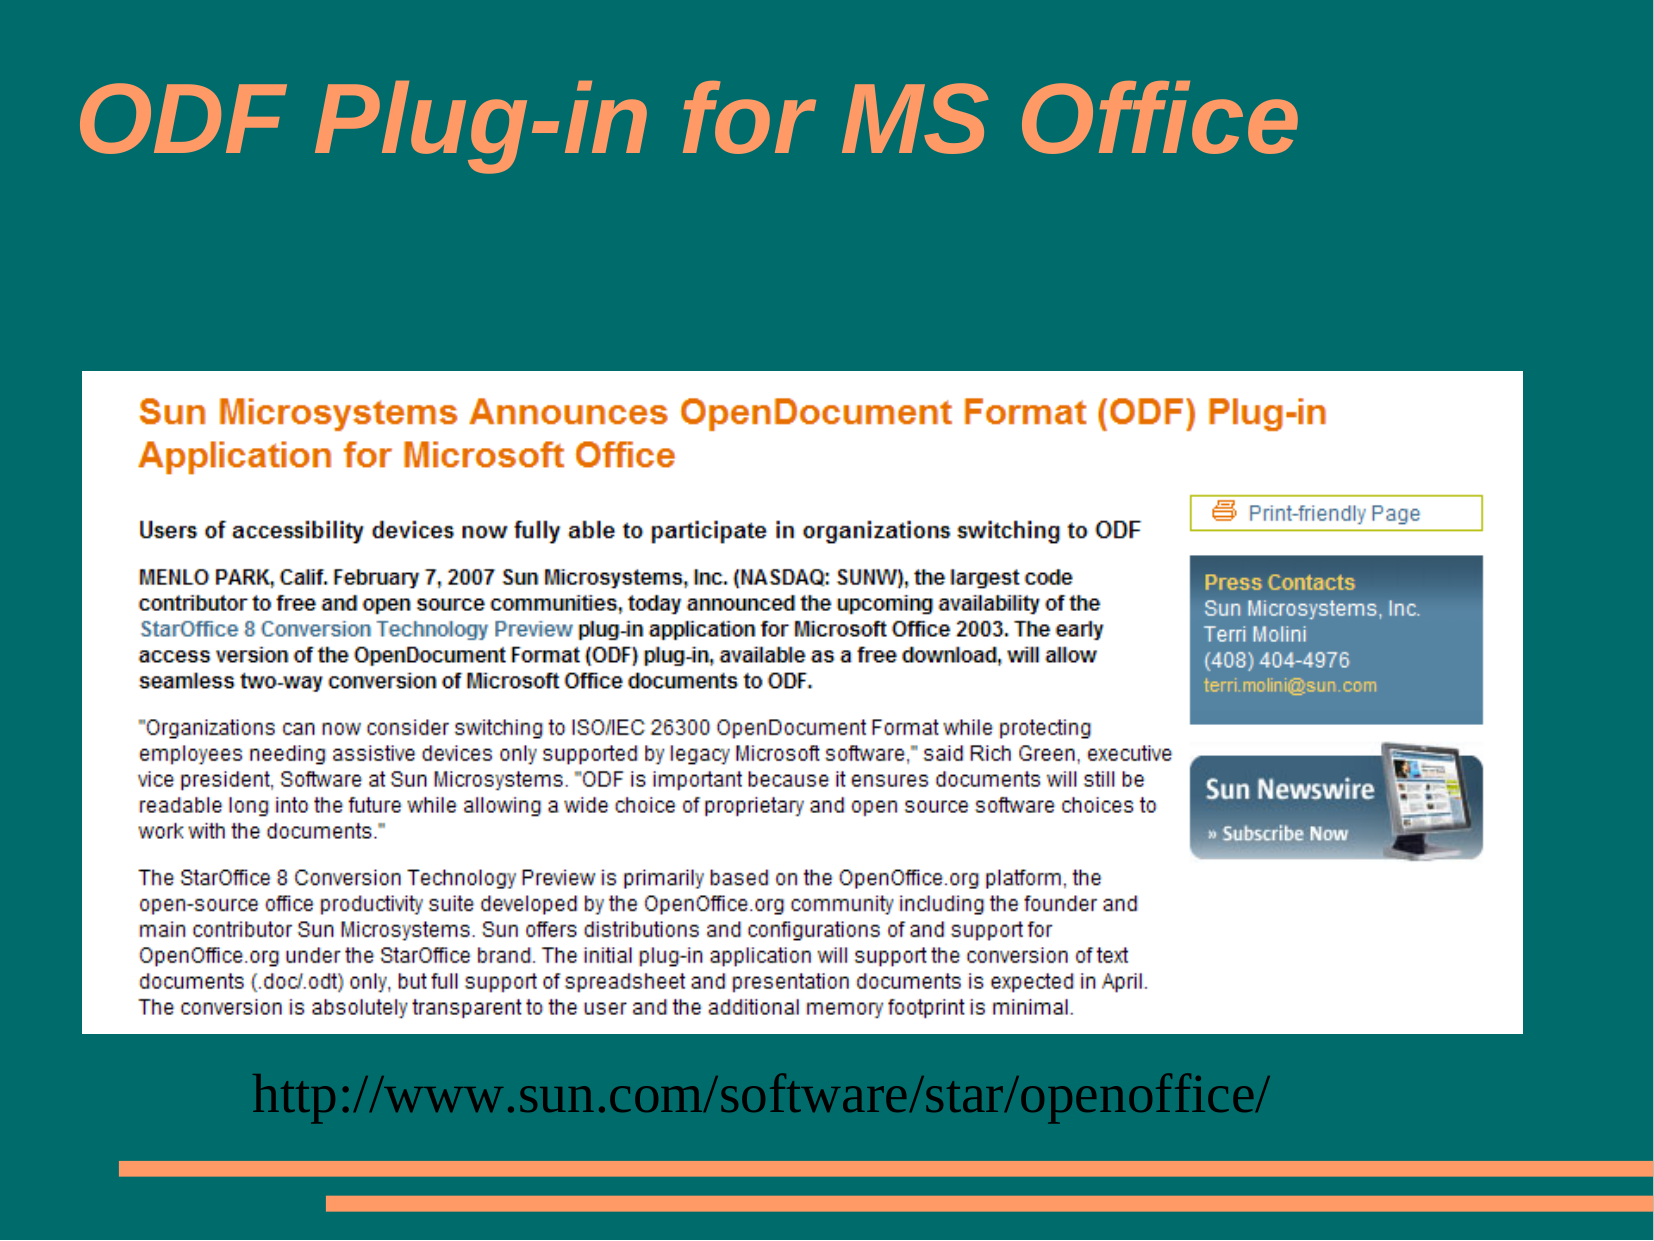

# ODF Plug-in for MS Office
http://www.sun.com/software/star/openoffice/